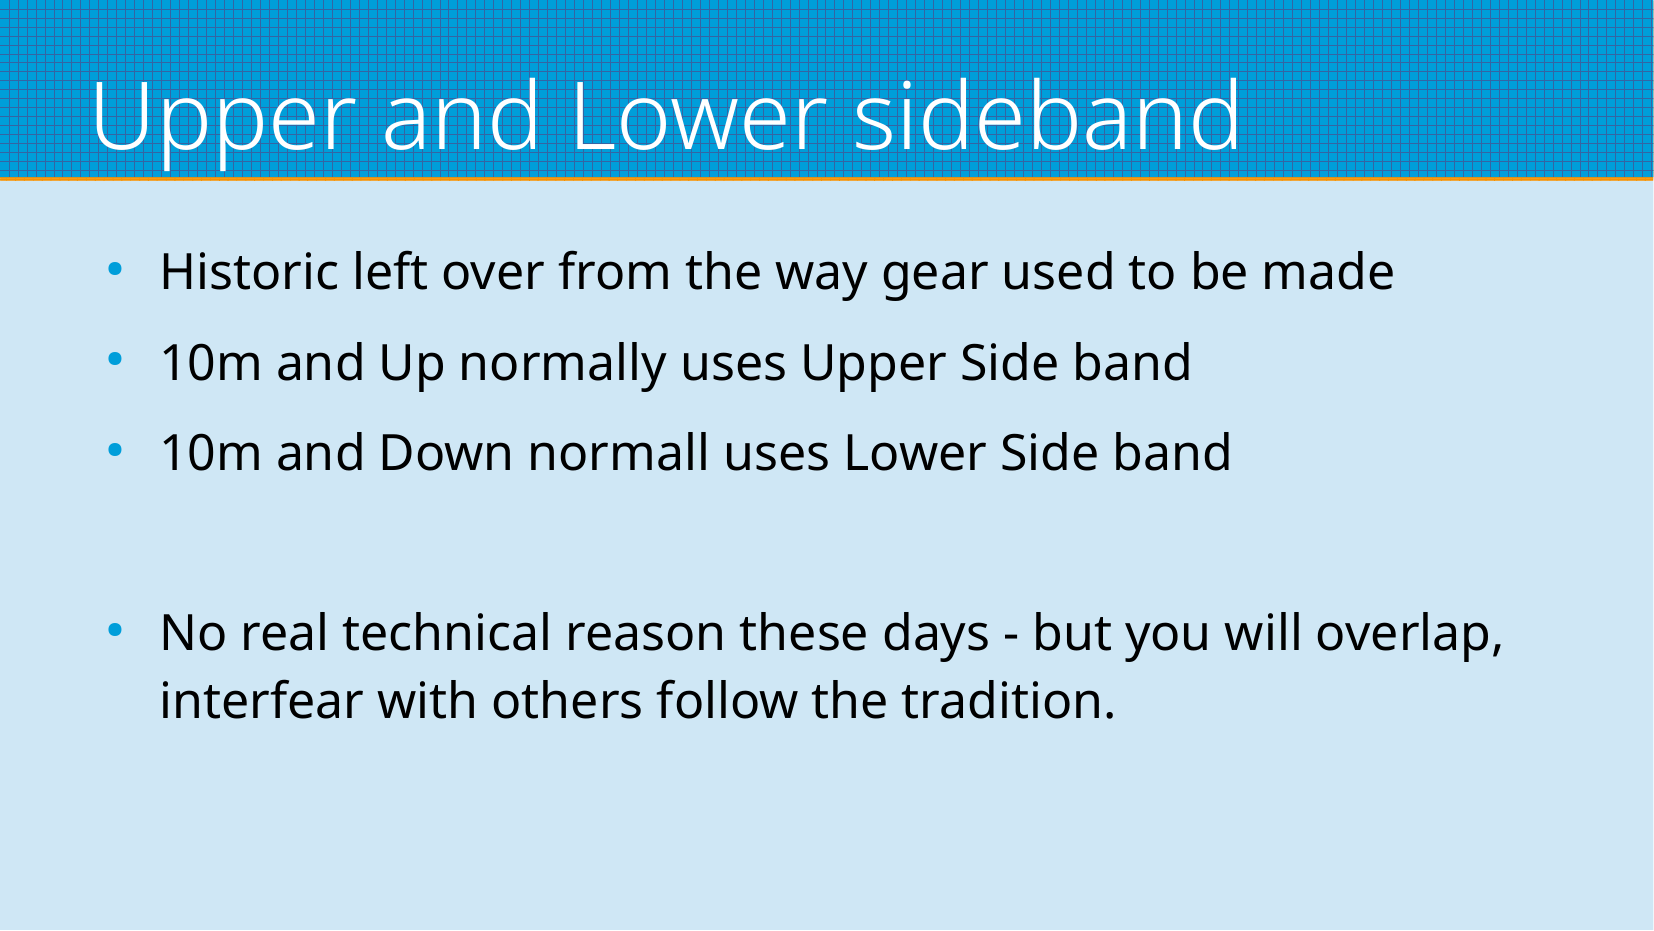

# Upper and Lower sideband
Historic left over from the way gear used to be made
10m and Up normally uses Upper Side band
10m and Down normall uses Lower Side band
No real technical reason these days - but you will overlap, interfear with others follow the tradition.